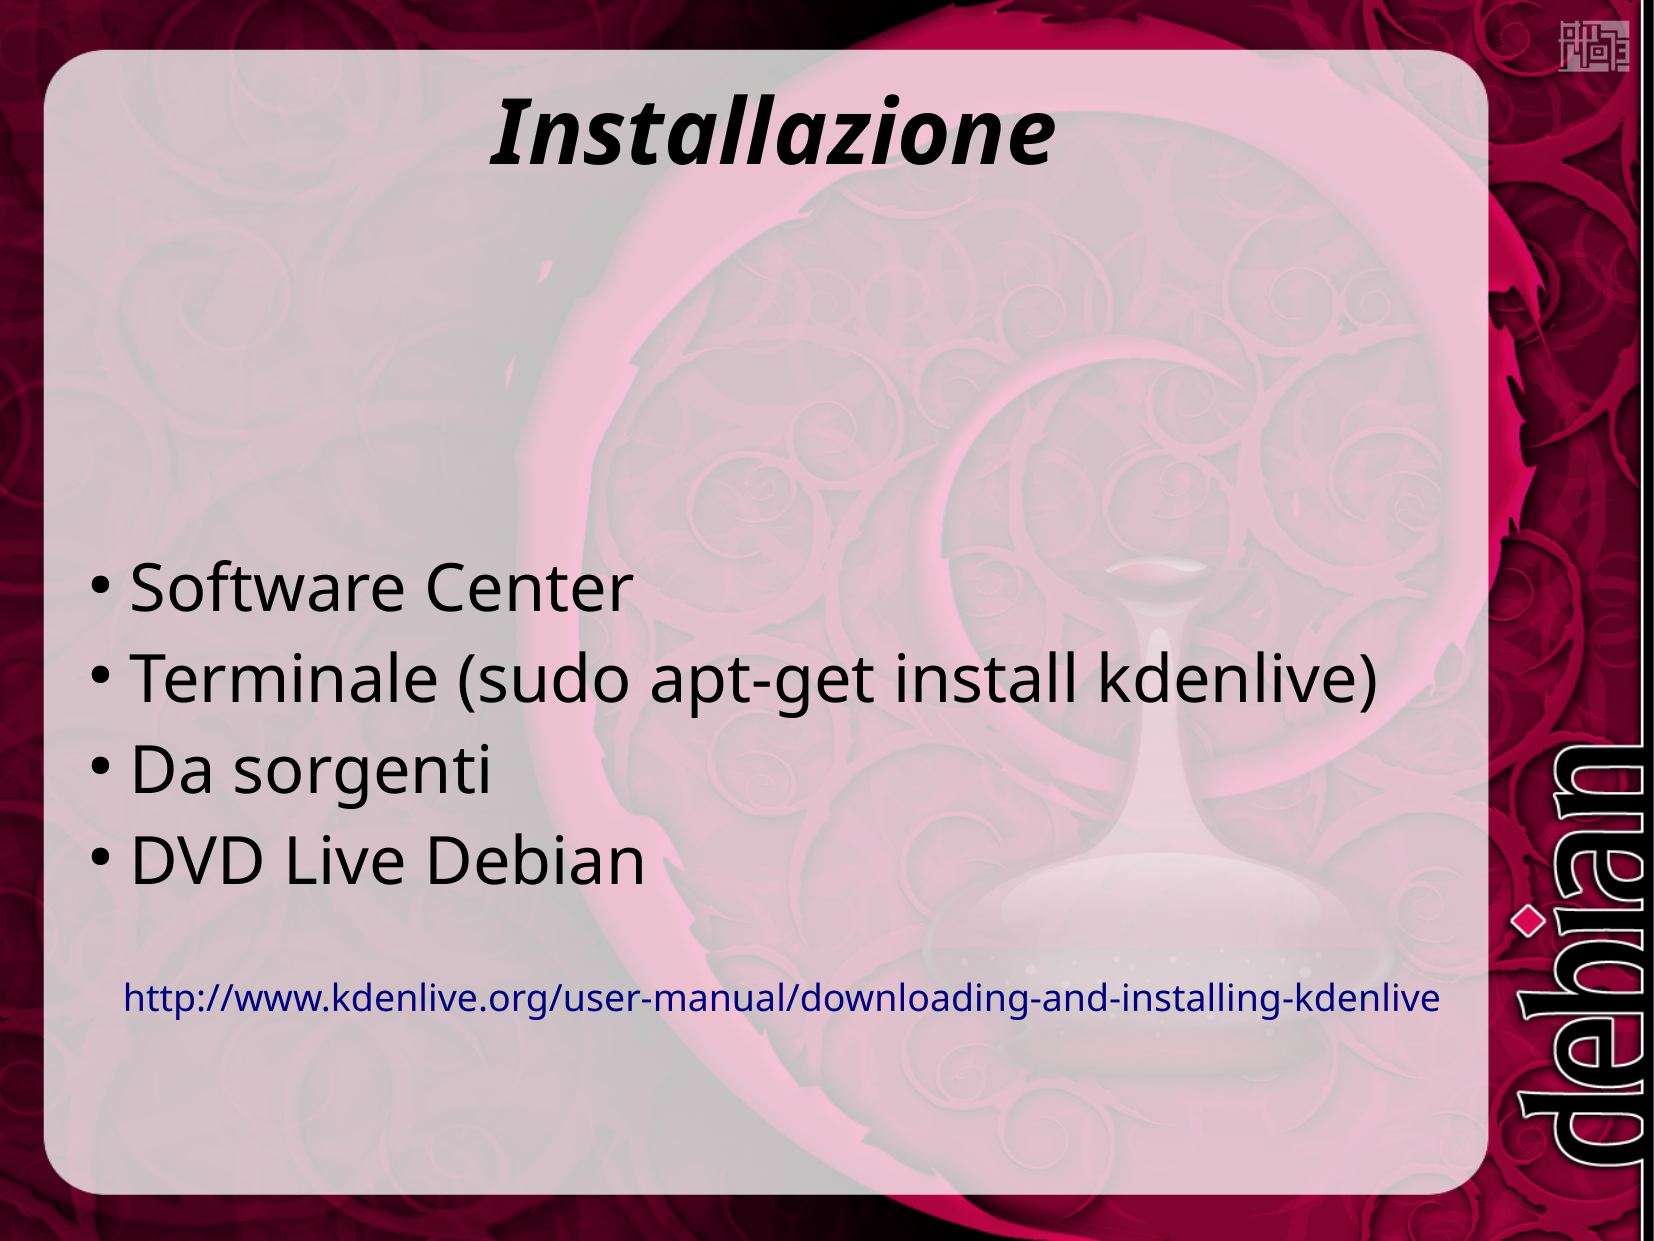

# Installazione
 Software Center
 Terminale (sudo apt-get install kdenlive)
 Da sorgenti
 DVD Live Debian
http://www.kdenlive.org/user-manual/downloading-and-installing-kdenlive